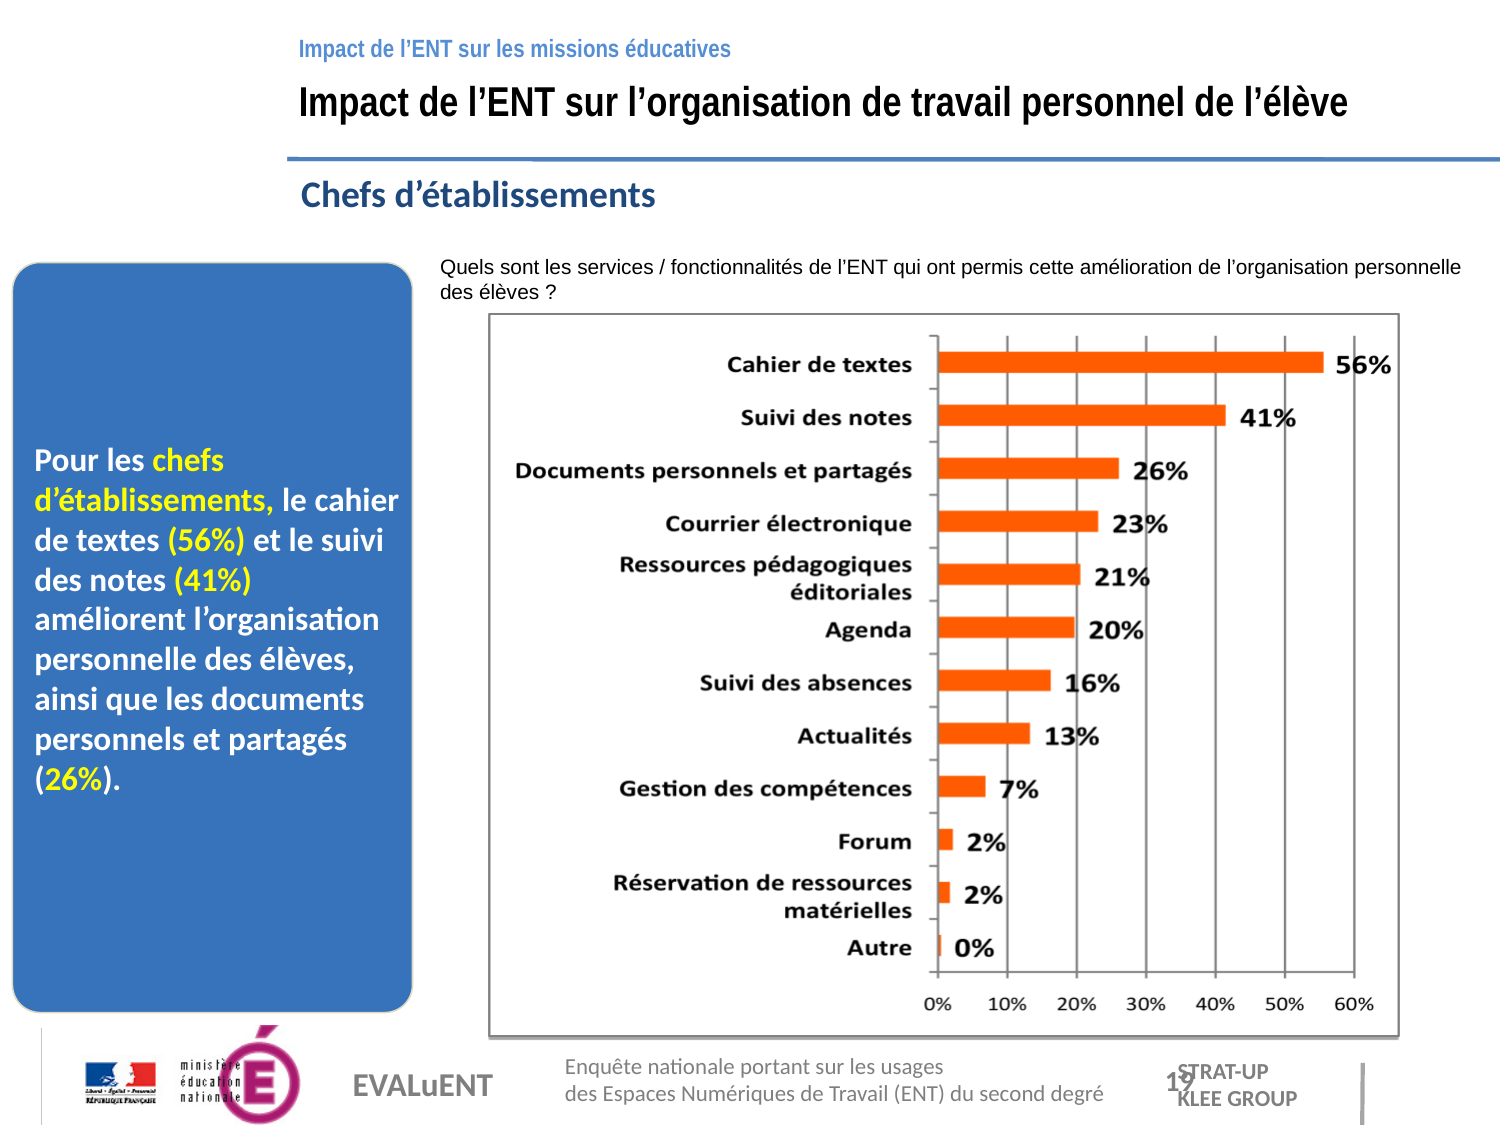

Impact de l’ENT sur les missions éducatives
Impact de l’ENT sur l’organisation de travail personnel de l’élève
Chefs d’établissements
Quels sont les services / fonctionnalités de l’ENT qui ont permis cette amélioration de l’organisation personnelle des élèves ?
Pour les chefs d’établissements, le cahier de textes (56%) et le suivi des notes (41%) améliorent l’organisation personnelle des élèves, ainsi que les documents personnels et partagés (26%).